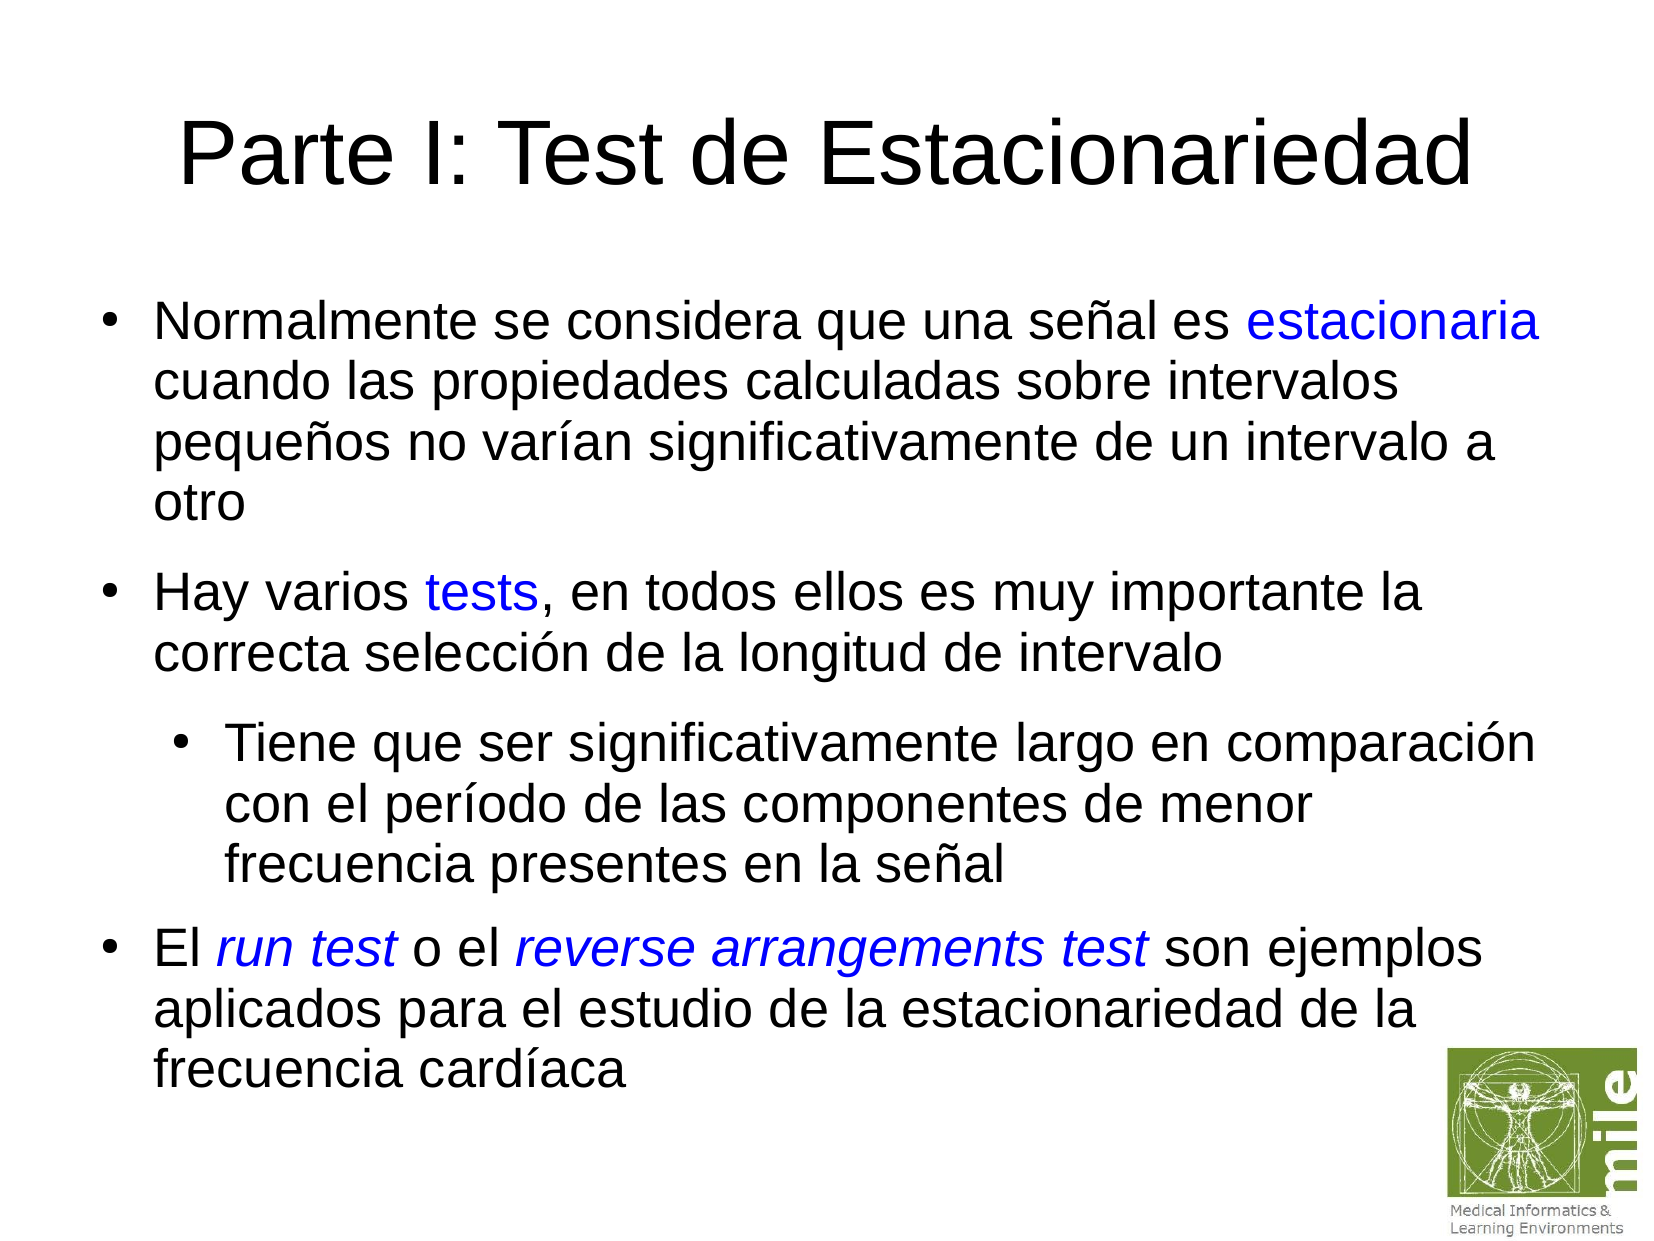

# Parte I: Test de Estacionariedad
Normalmente se considera que una señal es estacionaria cuando las propiedades calculadas sobre intervalos pequeños no varían significativamente de un intervalo a otro
Hay varios tests, en todos ellos es muy importante la correcta selección de la longitud de intervalo
Tiene que ser significativamente largo en comparación con el período de las componentes de menor frecuencia presentes en la señal
El run test o el reverse arrangements test son ejemplos aplicados para el estudio de la estacionariedad de la frecuencia cardíaca